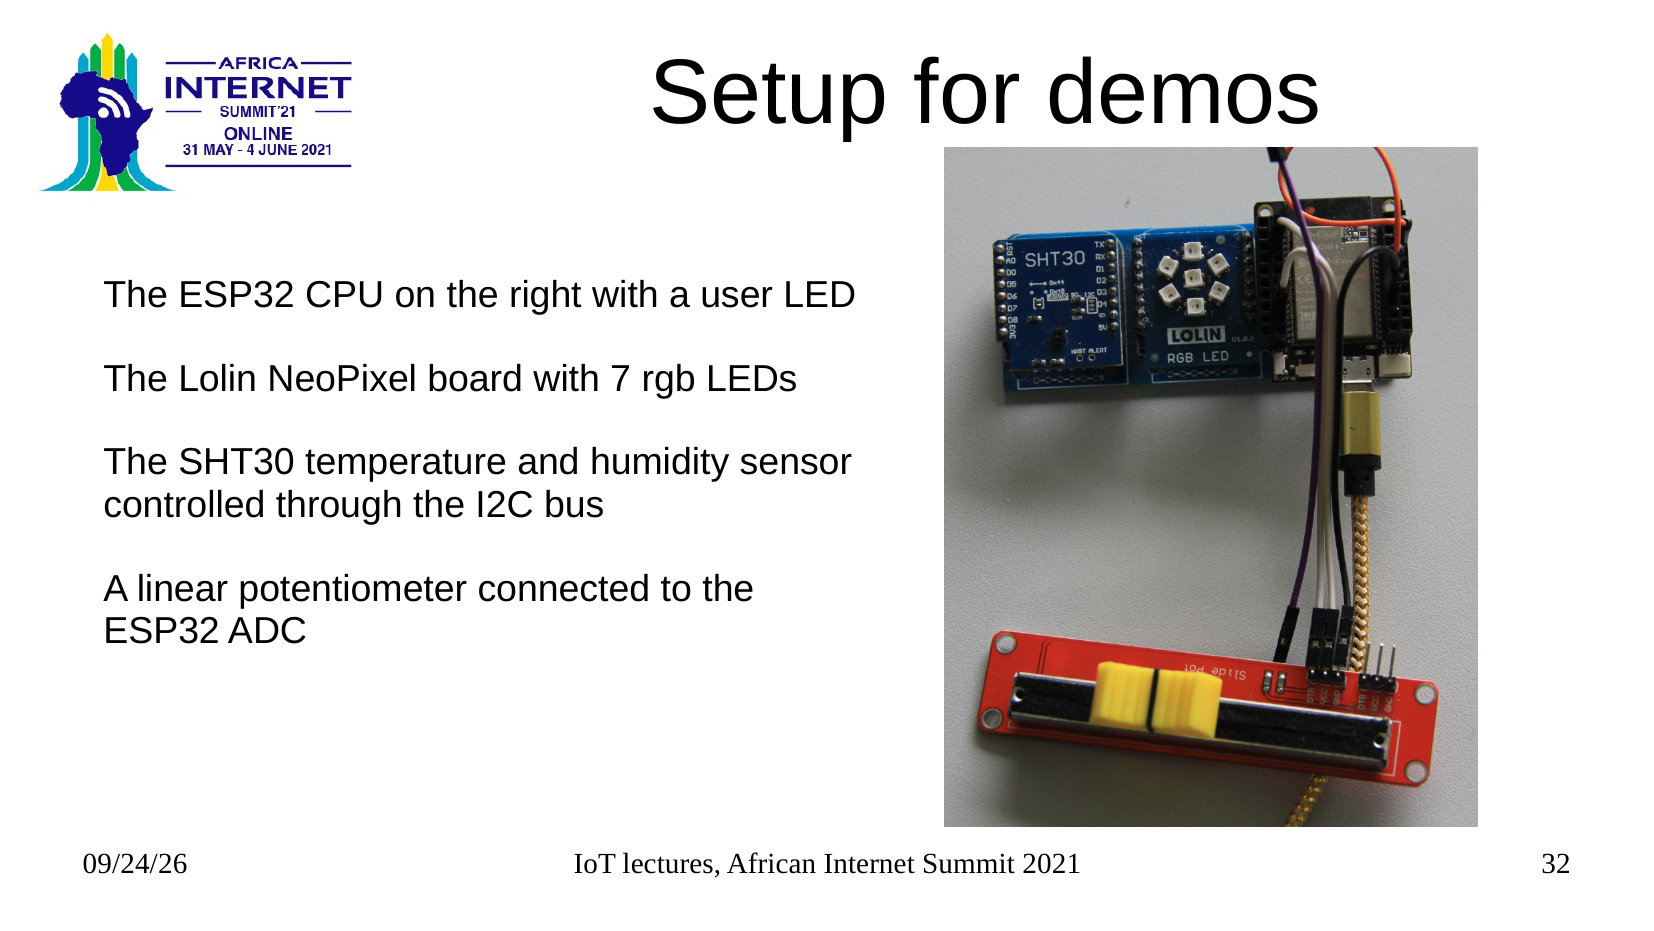

# Setup for demos
The ESP32 CPU on the right with a user LED
The Lolin NeoPixel board with 7 rgb LEDs
The SHT30 temperature and humidity sensor
controlled through the I2C bus
A linear potentiometer connected to the
ESP32 ADC
IoT lectures, African Internet Summit 2021
32